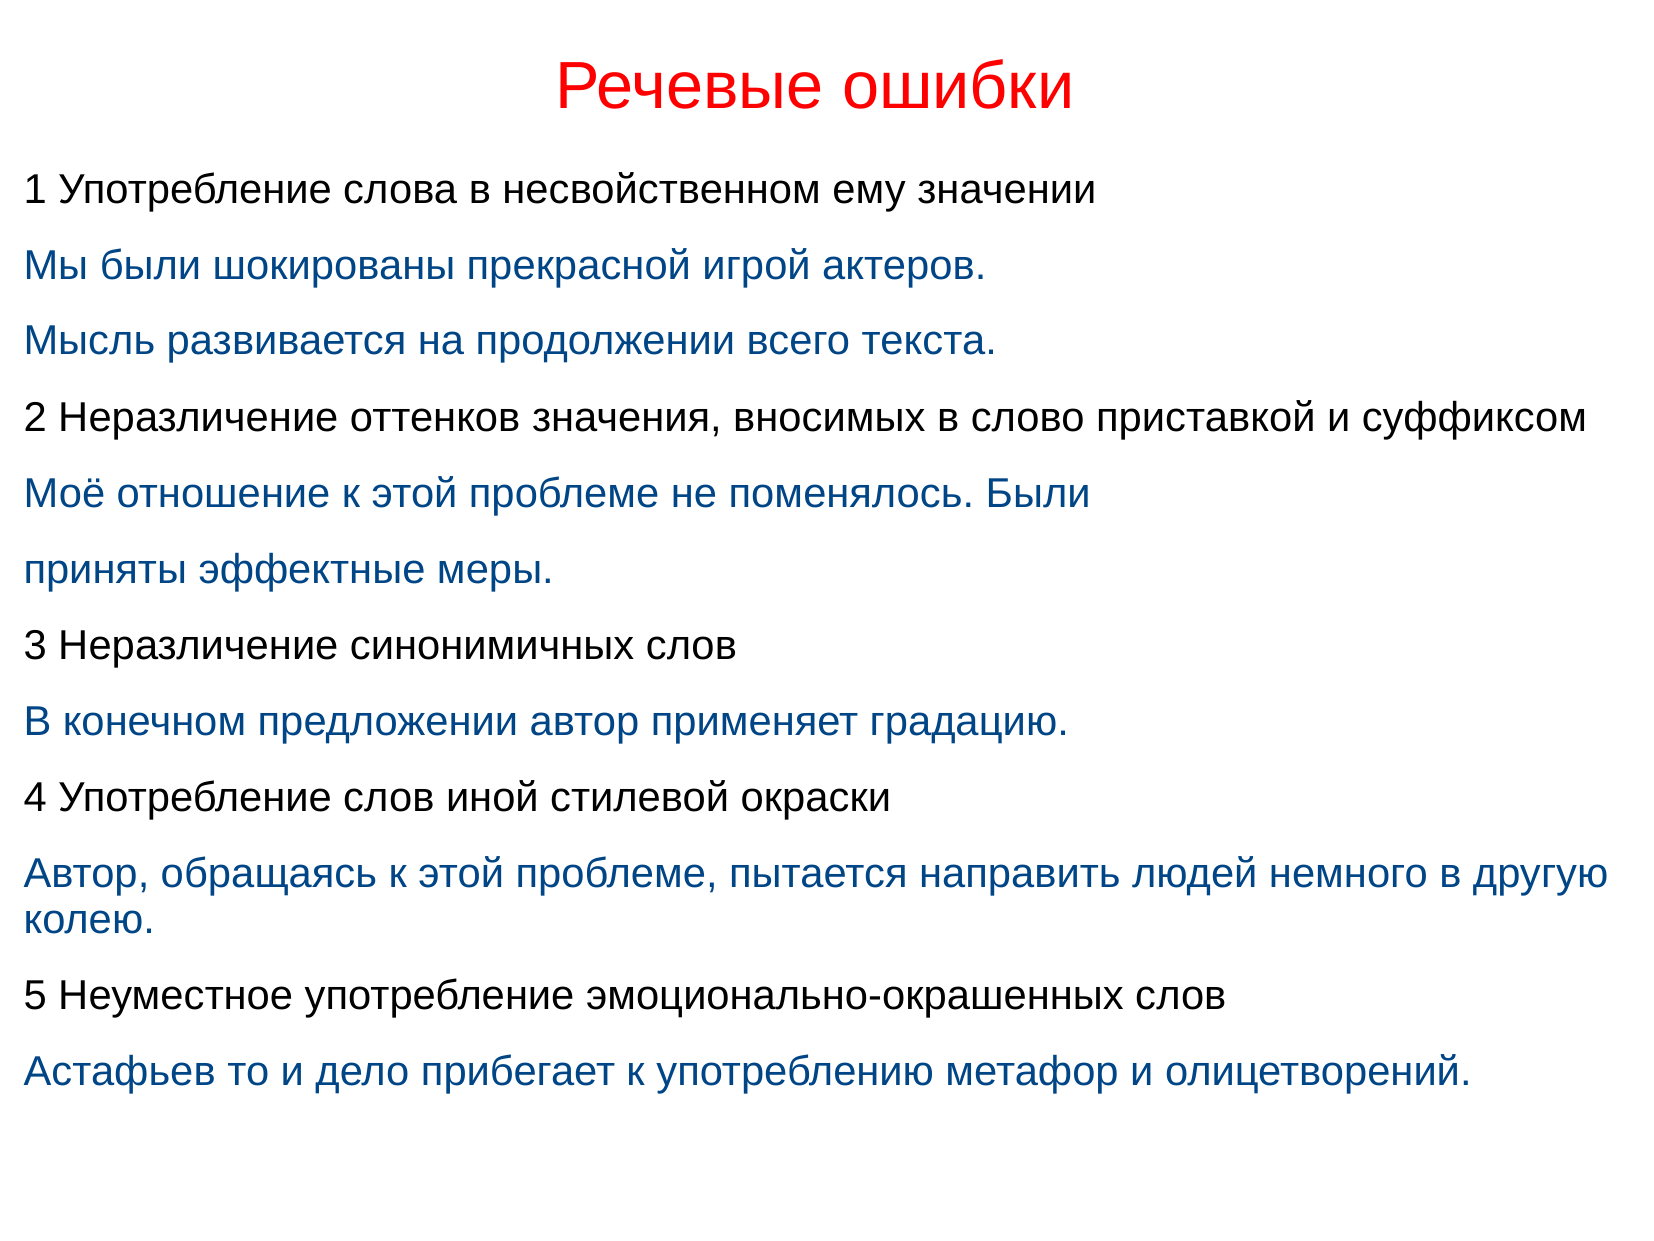

# Речевые ошибки
1 Употребление слова в несвойственном ему значении
Мы были шокированы прекрасной игрой актеров.
Мысль развивается на продолжении всего текста.
2 Неразличение оттенков значения, вносимых в слово приставкой и суффиксом
Моё отношение к этой проблеме не поменялось. Были
приняты эффектные меры.
3 Неразличение синонимичных слов
В конечном предложении автор применяет градацию.
4 Употребление слов иной стилевой окраски
Автор, обращаясь к этой проблеме, пытается направить людей немного в другую колею.
5 Неуместное употребление эмоционально-окрашенных слов
Астафьев то и дело прибегает к употреблению метафор и олицетворений.